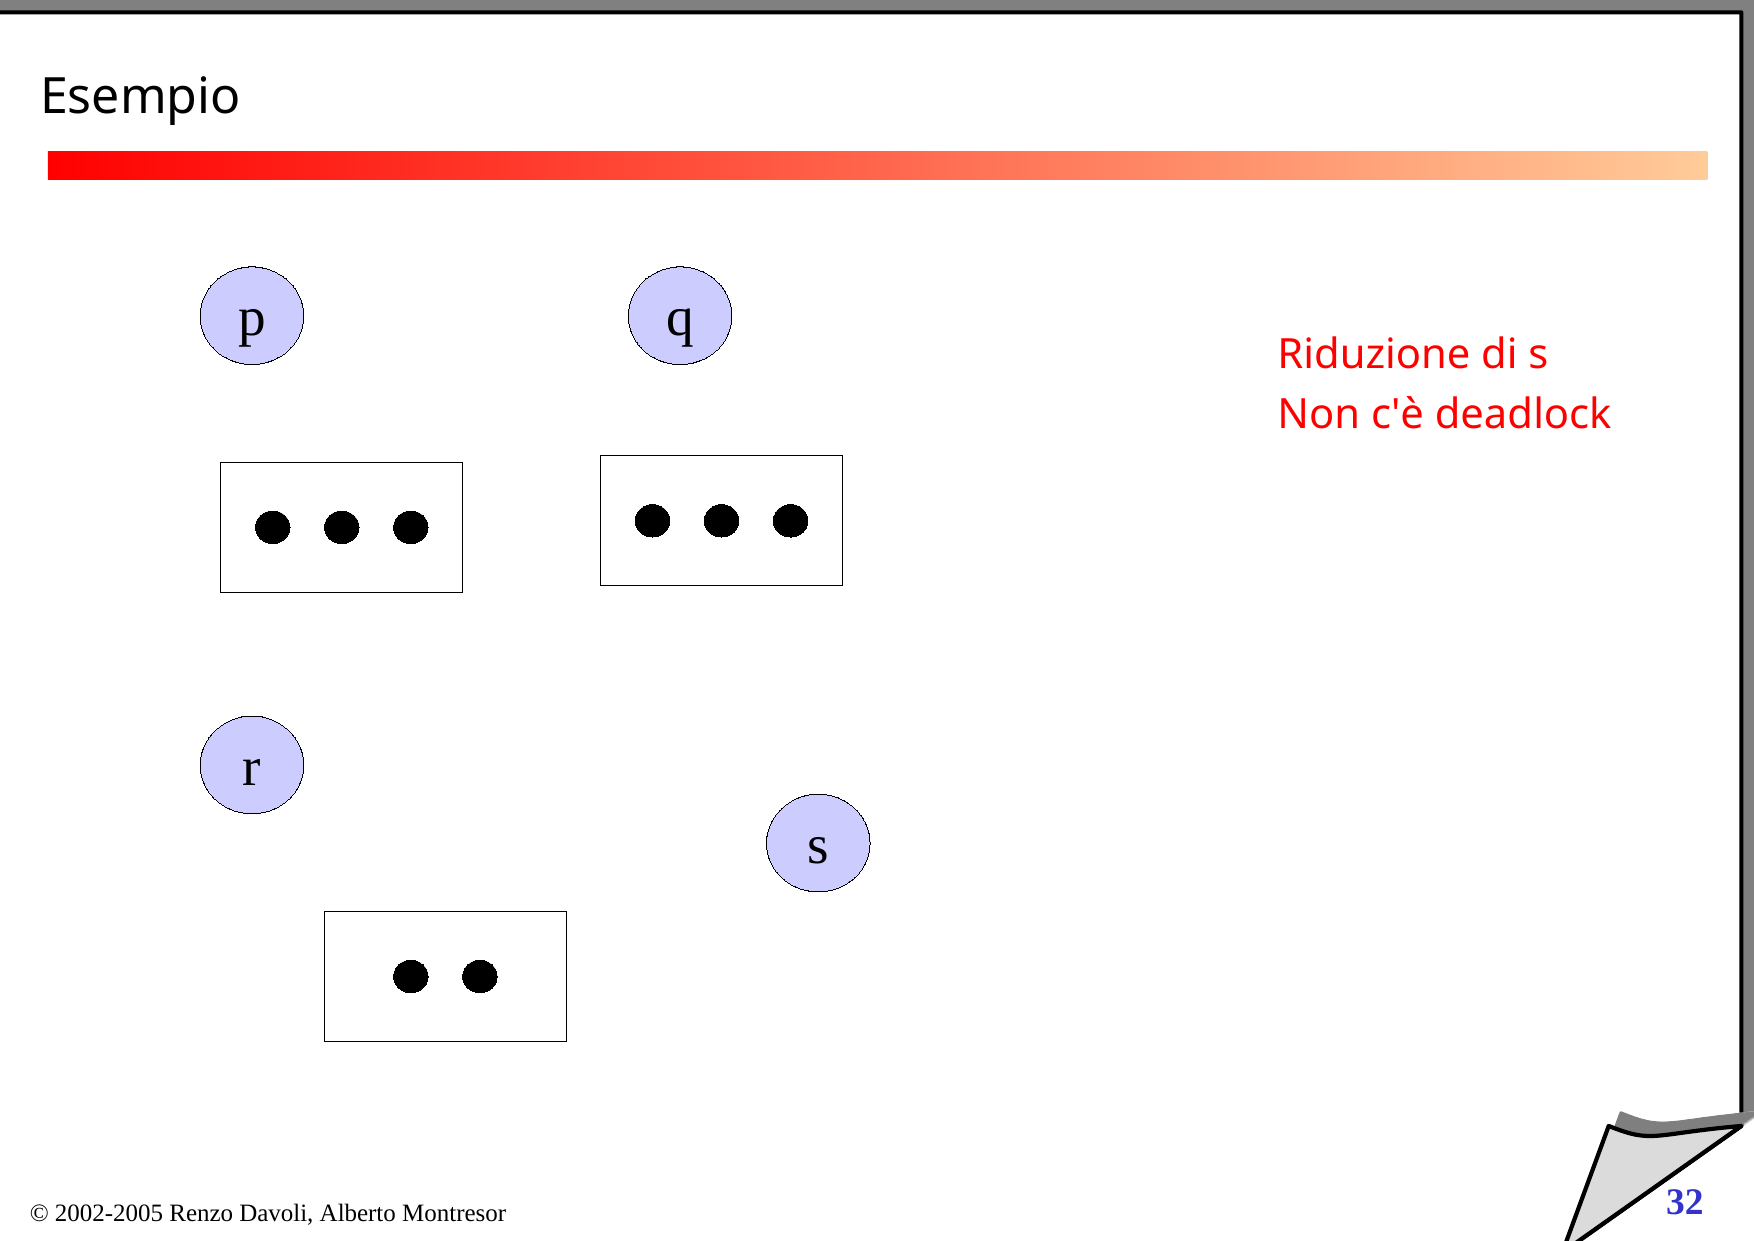

# Esempio
p
q
Riduzione di s
Non c'è deadlock
r
s